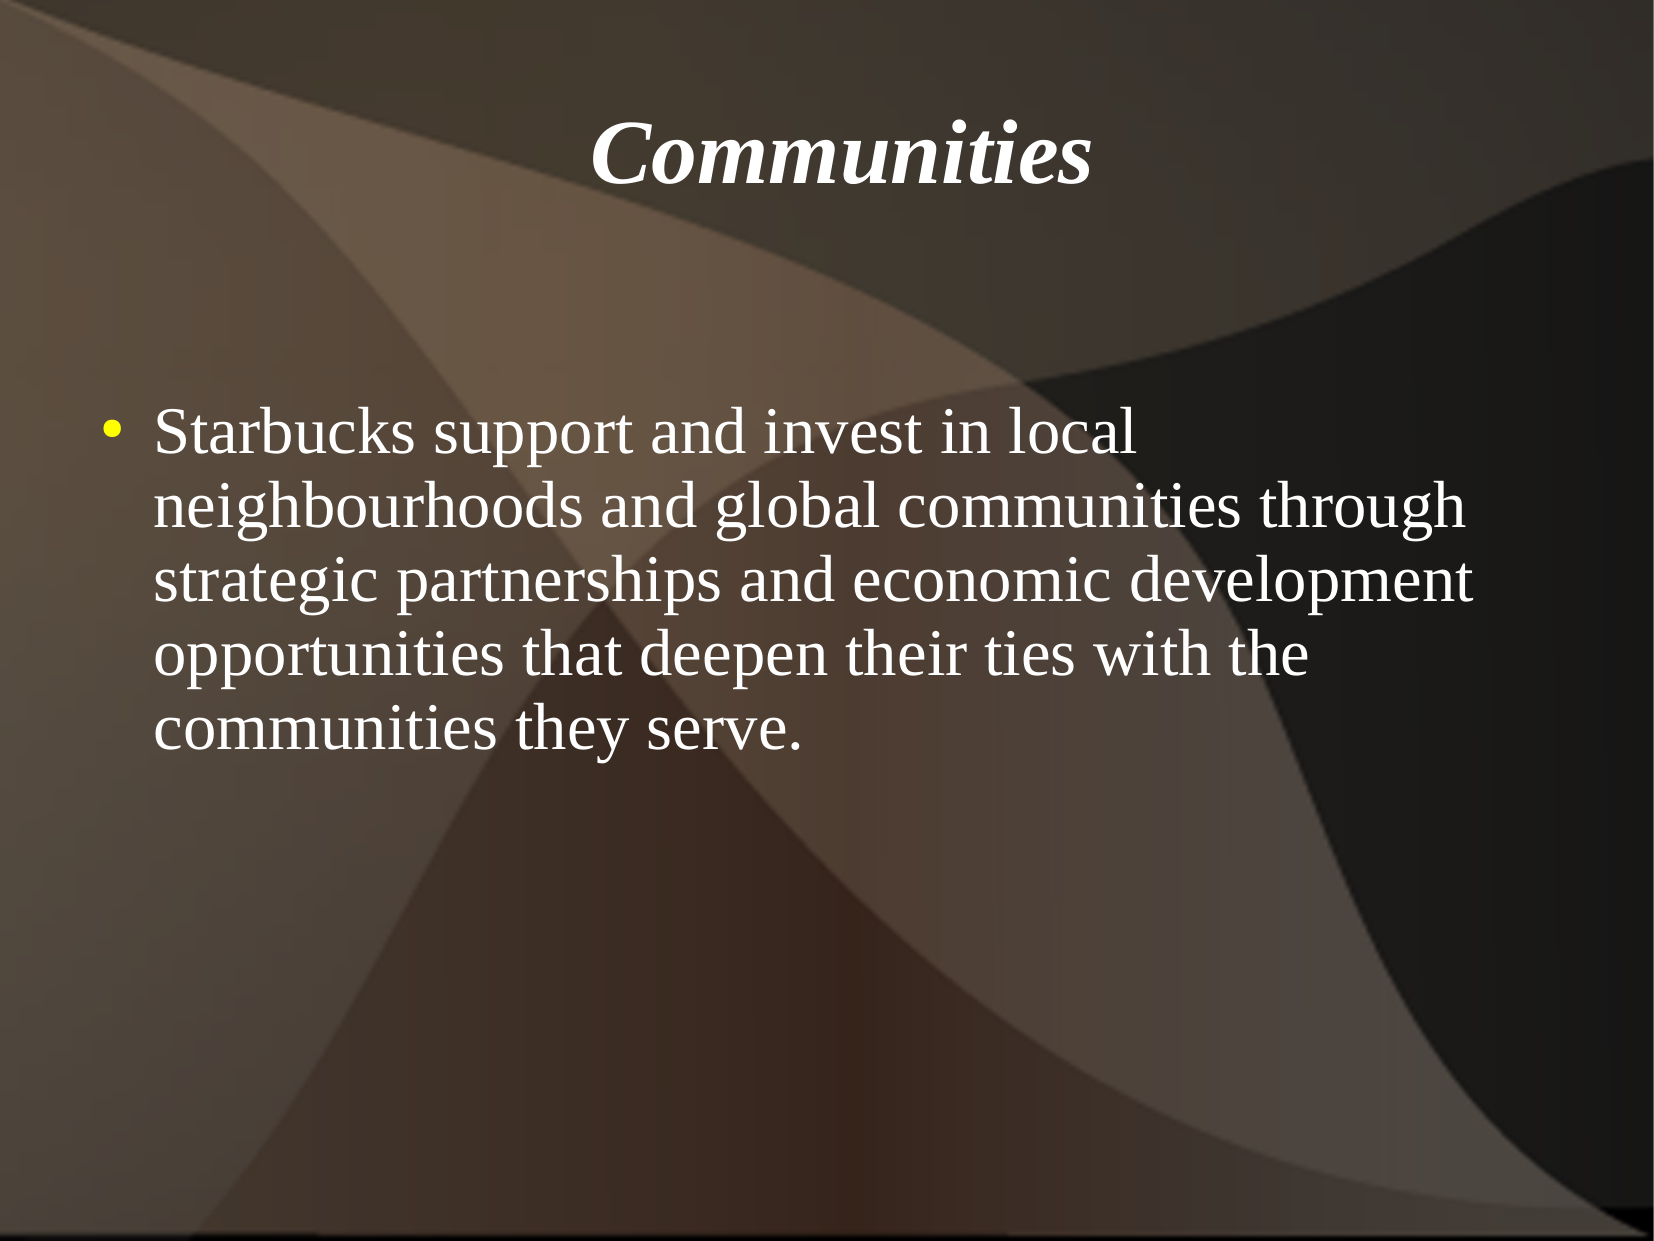

# Communities
Starbucks support and invest in local neighbourhoods and global communities through strategic partnerships and economic development opportunities that deepen their ties with the communities they serve.